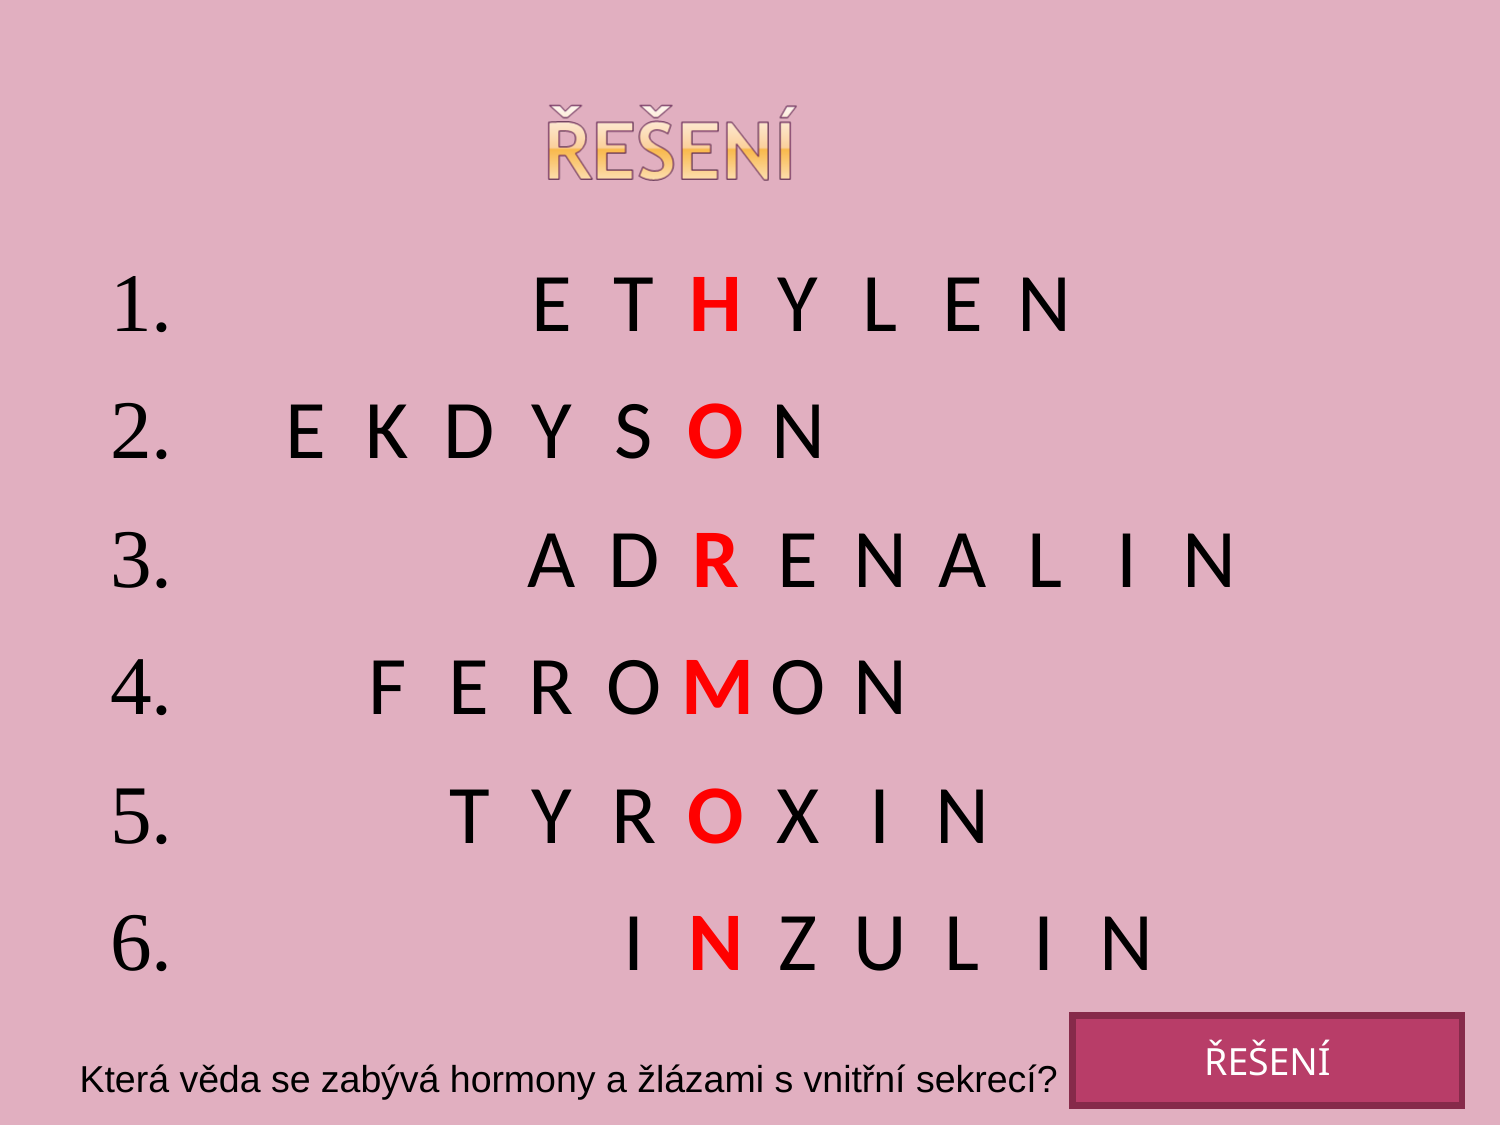

| 1. | | | | | E | T | H | Y | L | E | N | | |
| --- | --- | --- | --- | --- | --- | --- | --- | --- | --- | --- | --- | --- | --- |
| 2. | | E | K | D | Y | S | O | N | | | | | |
| 3. | | | | | A | D | R | E | N | A | L | I | N |
| 4. | | | F | E | R | O | M | O | N | | | | |
| 5. | | | | T | Y | R | O | X | I | N | | | |
| 6. | | | | | | I | N | Z | U | L | I | N | |
ŘEŠENÍ
ENDOKRINOLOGIE
Která věda se zabývá hormony a žlázami s vnitřní sekrecí?